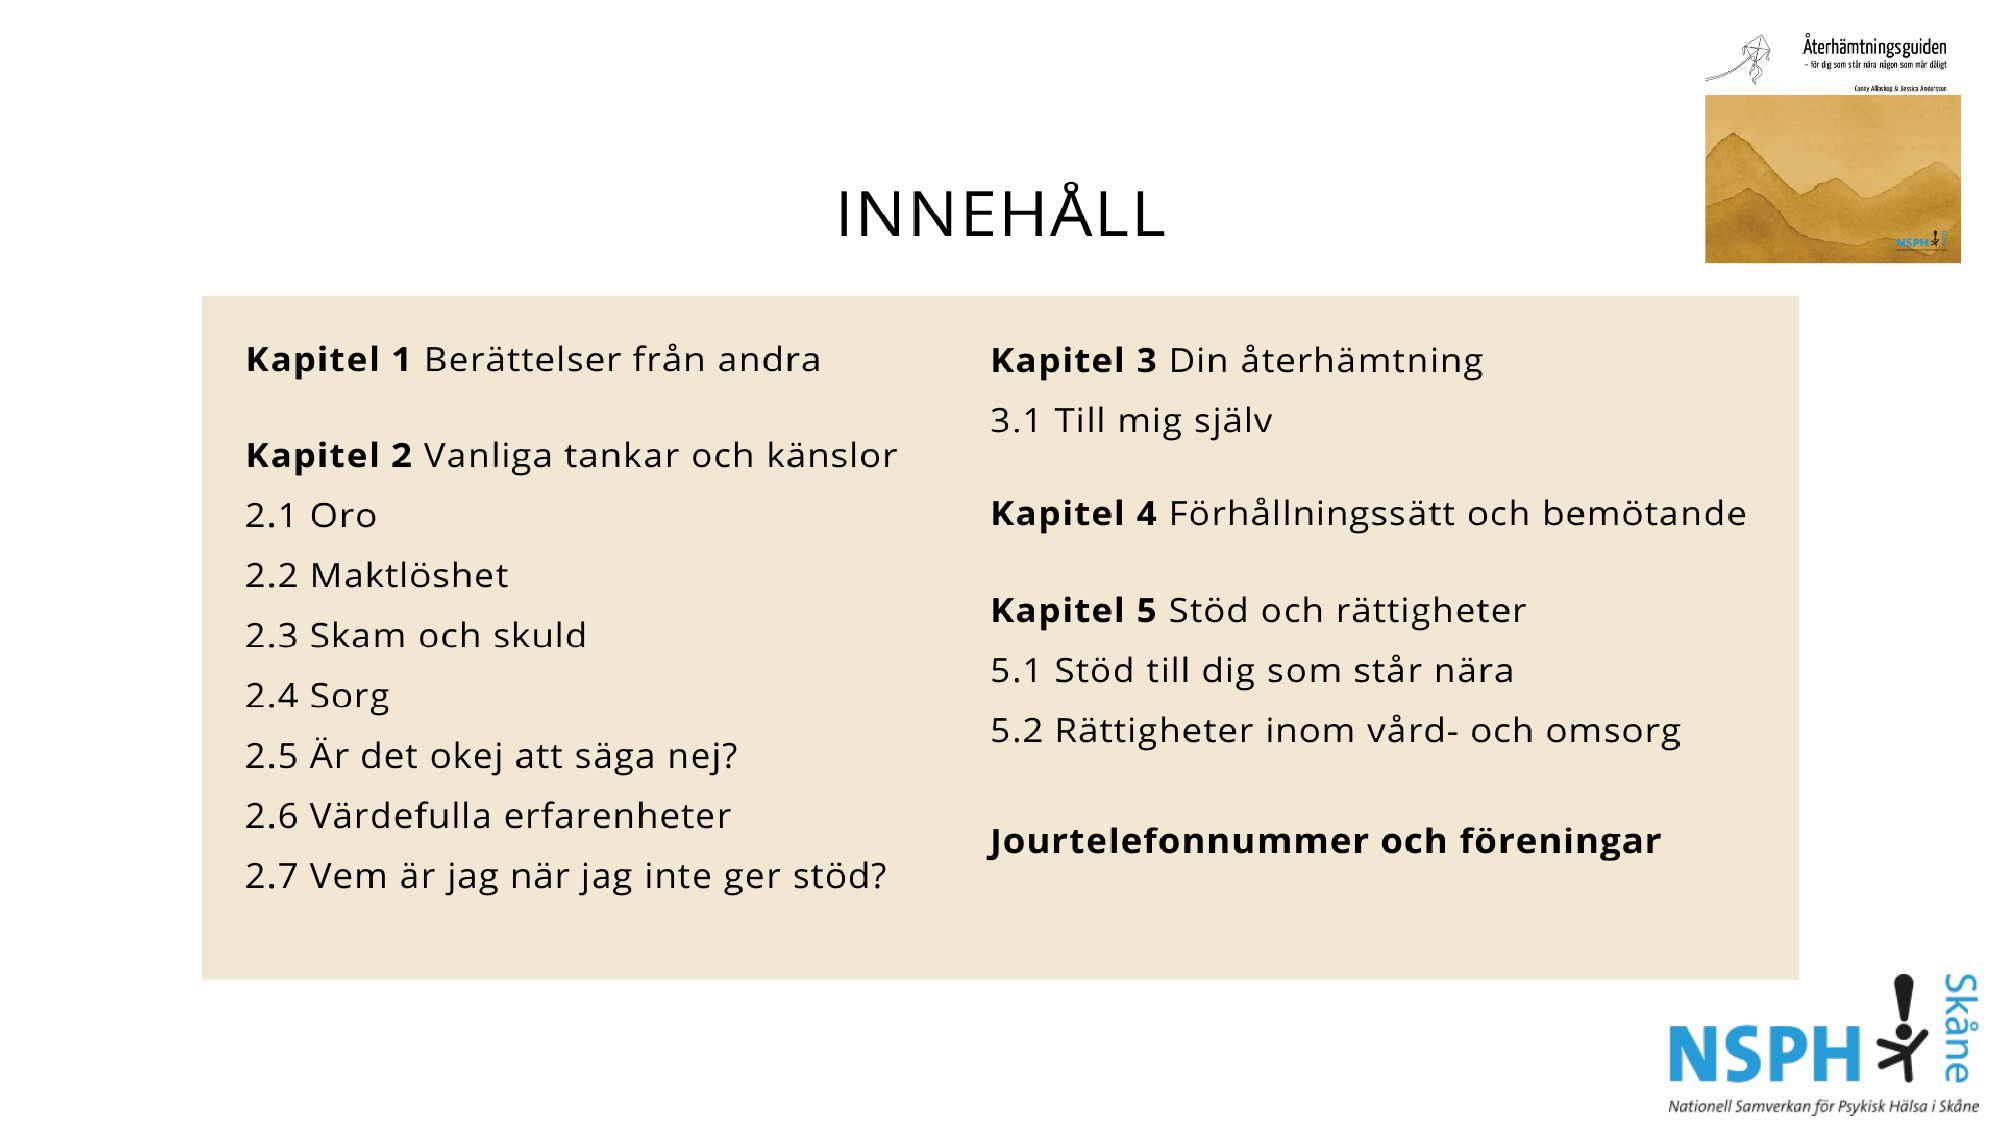

# Innehåll i Återhämtningsguiden – för dig som står nära någon som mår dåligt
Återhämtningsguiden – för dig som står nära någon som mår dåligt är uppdelad i fem kapitel:
Kapitel 1 Berättelser från andra.
Kapitel 2 Vanliga tankar och känslor (så som oro, maktlöshet, skuld och skam, sorg, att säga nej, värdefulla erfarenheter och vem en är när en inte ger stöd).
Kapitel 3 Din återhämtning.
Kapitel 4 Förhållningssätt och bemötande.
Kapitel 5 Stöd och rättigheter.